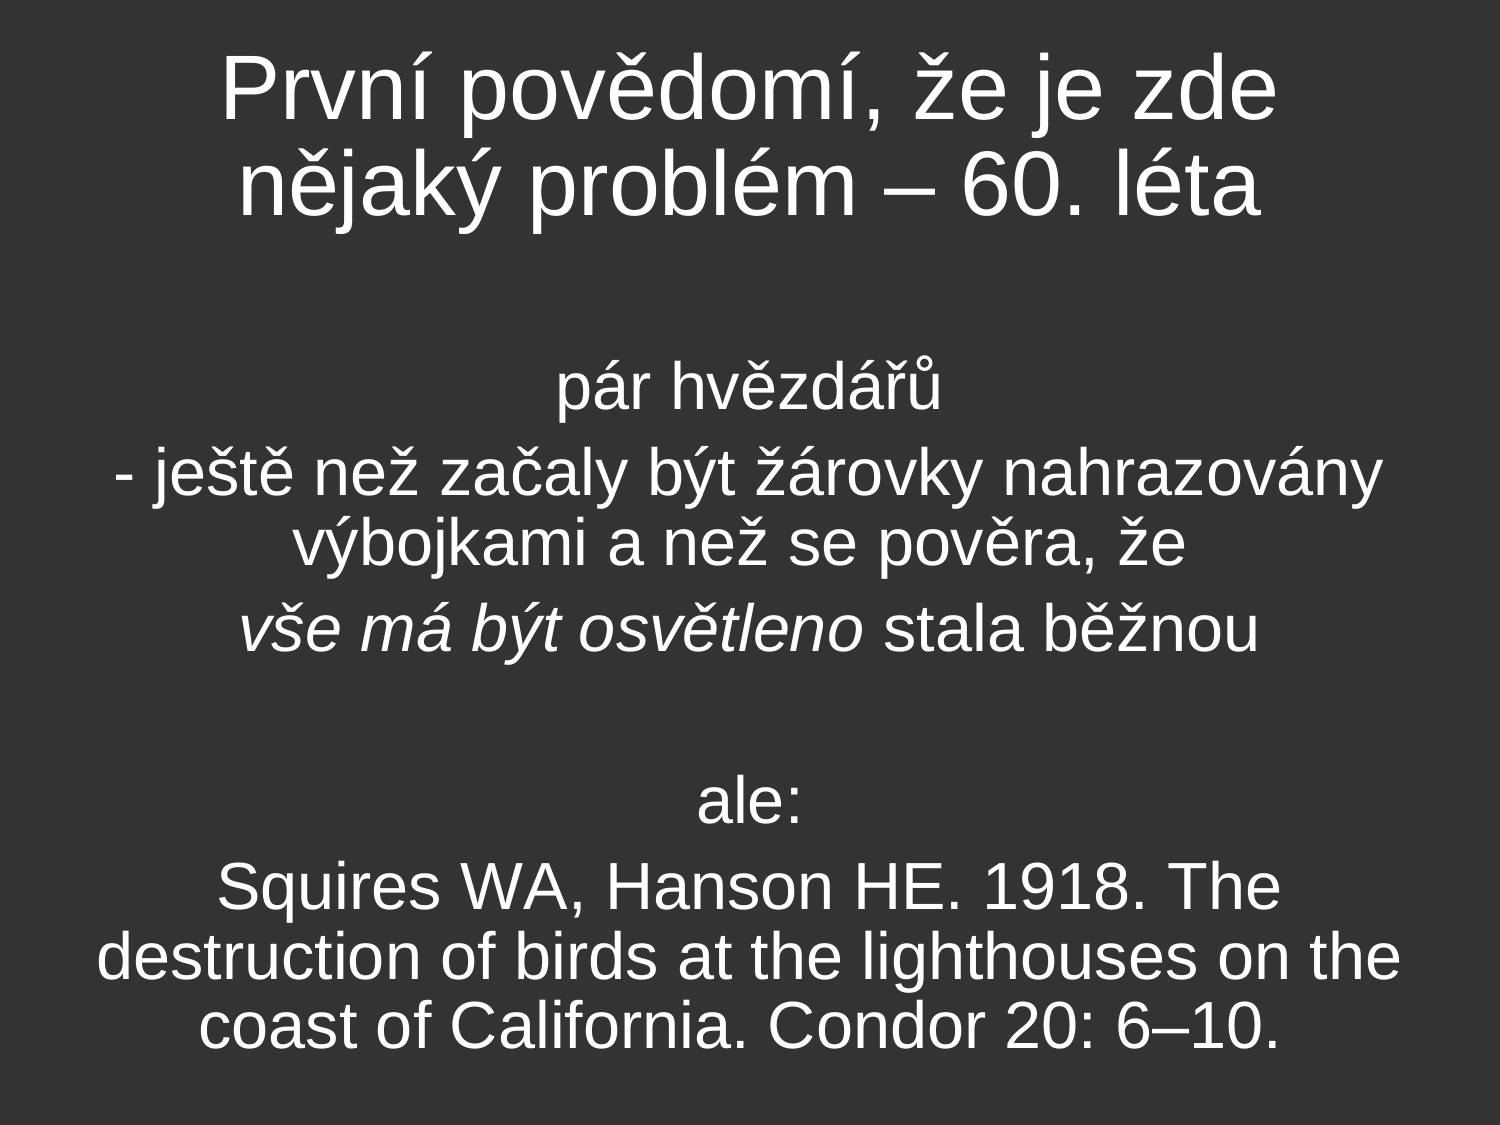

# První povědomí, že je zde nějaký problém – 60. léta
pár hvězdářů
- ještě než začaly být žárovky nahrazovány výbojkami a než se pověra, že
vše má být osvětleno stala běžnou
ale:
Squires WA, Hanson HE. 1918. The destruction of birds at the lighthouses on the coast of California. Condor 20: 6–10.